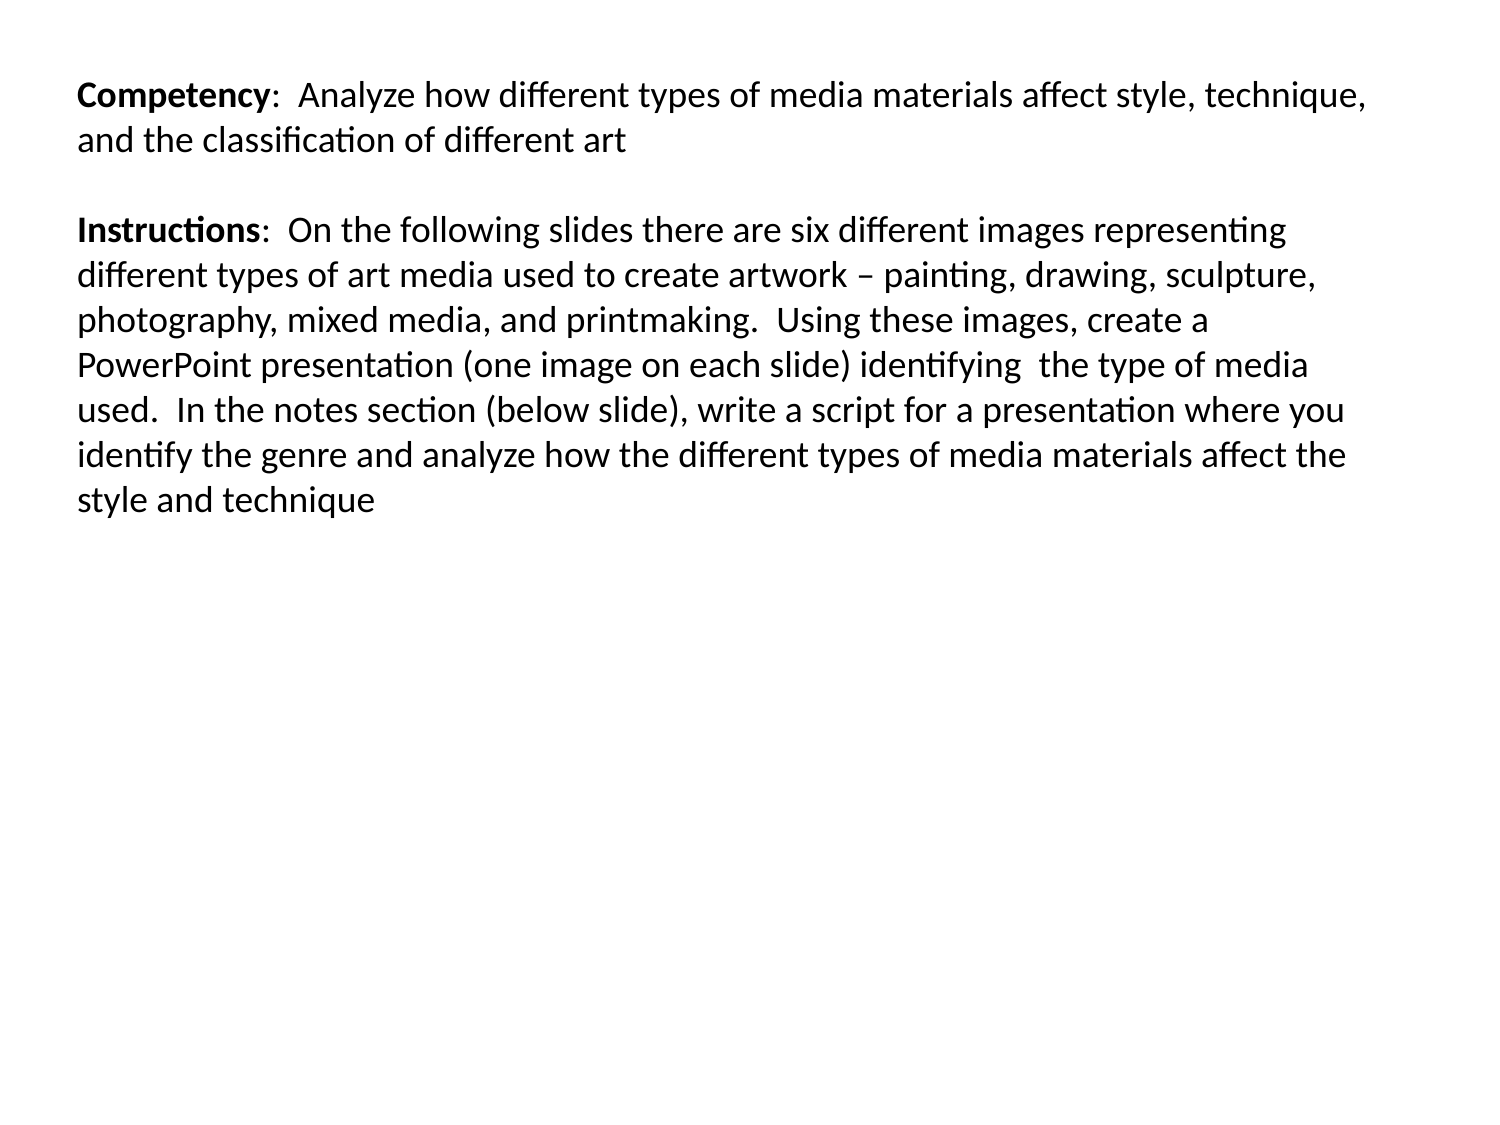

Competency: Analyze how different types of media materials affect style, technique, and the classification of different art
Instructions: On the following slides there are six different images representing different types of art media used to create artwork – painting, drawing, sculpture, photography, mixed media, and printmaking. Using these images, create a PowerPoint presentation (one image on each slide) identifying the type of media used. In the notes section (below slide), write a script for a presentation where you identify the genre and analyze how the different types of media materials affect the style and technique